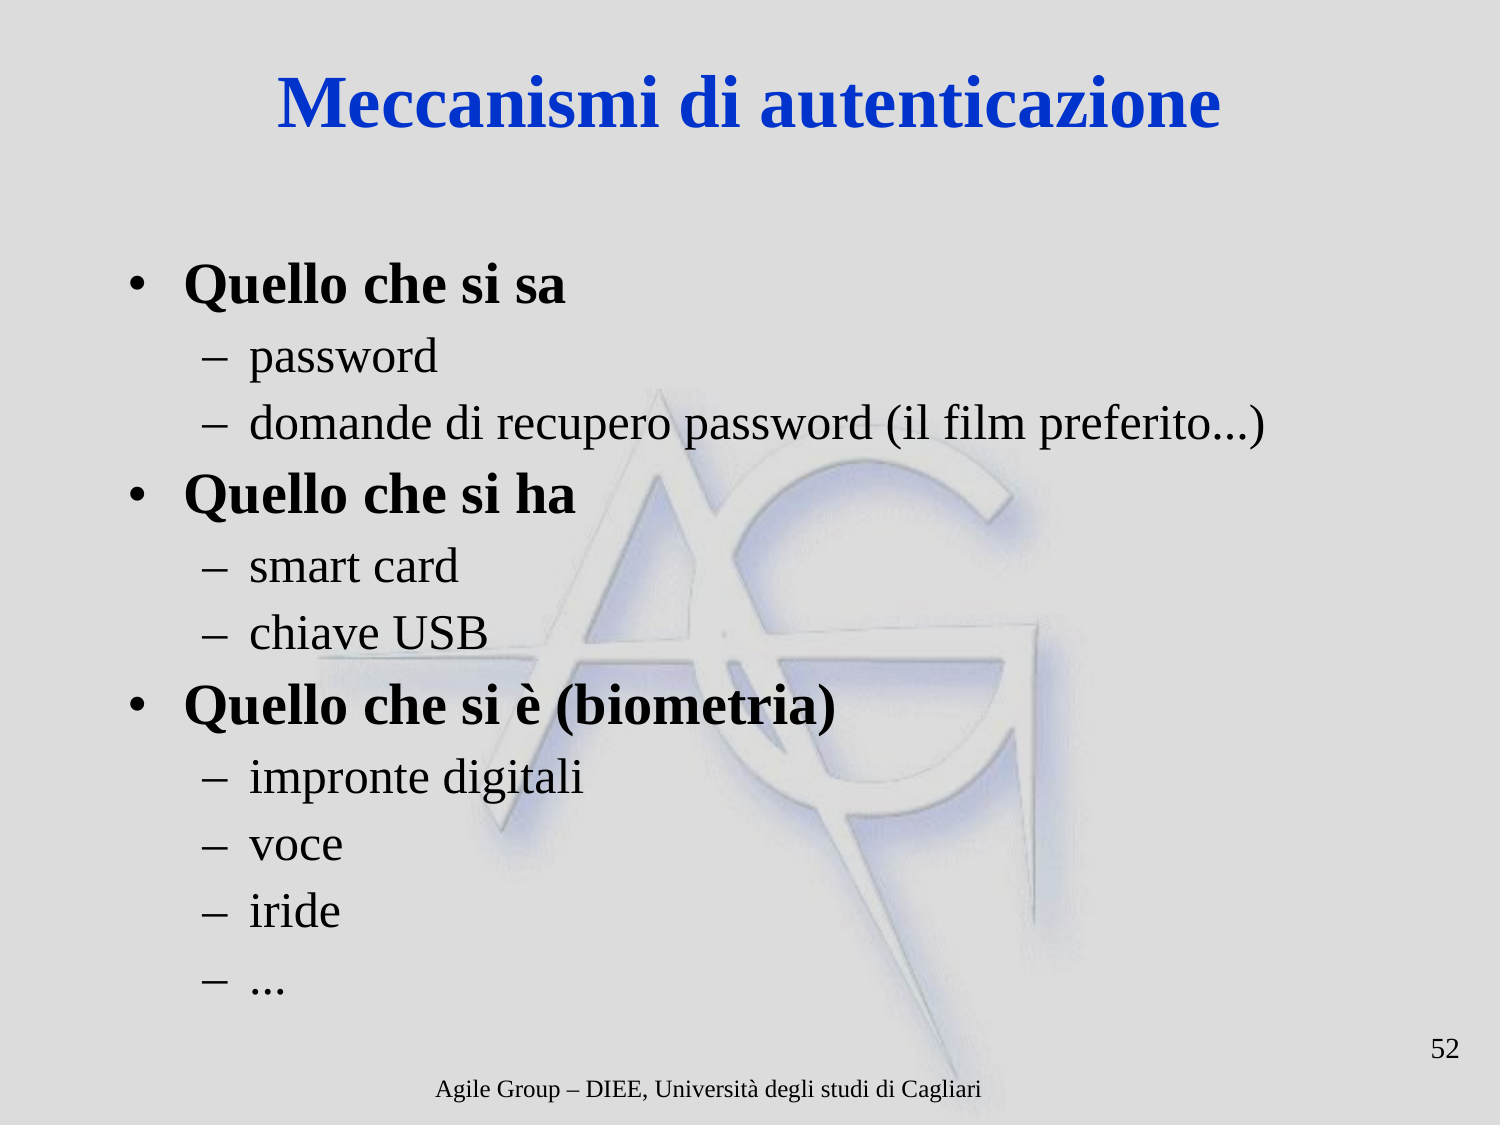

# Meccanismi di autenticazione
Quello che si sa
password
domande di recupero password (il film preferito...)
Quello che si ha
smart card
chiave USB
Quello che si è (biometria)
impronte digitali
voce
iride
...
52